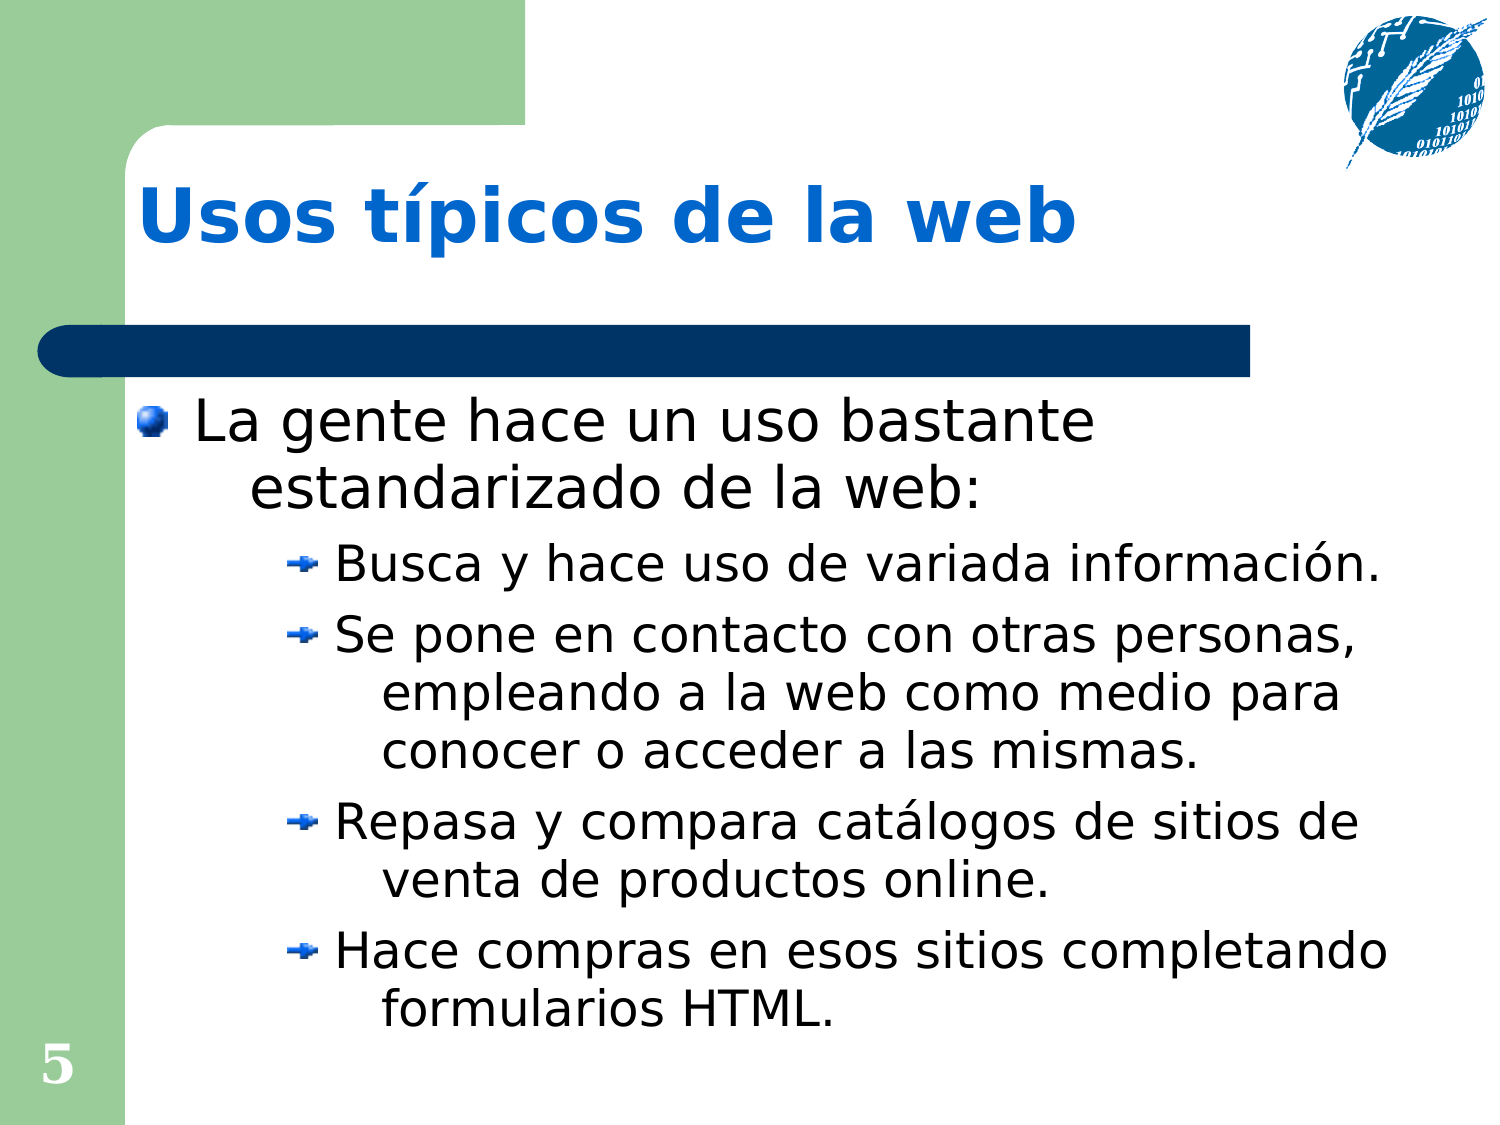

# Usos típicos de la web
La gente hace un uso bastante estandarizado de la web:
Busca y hace uso de variada información.
Se pone en contacto con otras personas, empleando a la web como medio para conocer o acceder a las mismas.
Repasa y compara catálogos de sitios de venta de productos online.
Hace compras en esos sitios completando formularios HTML.
5